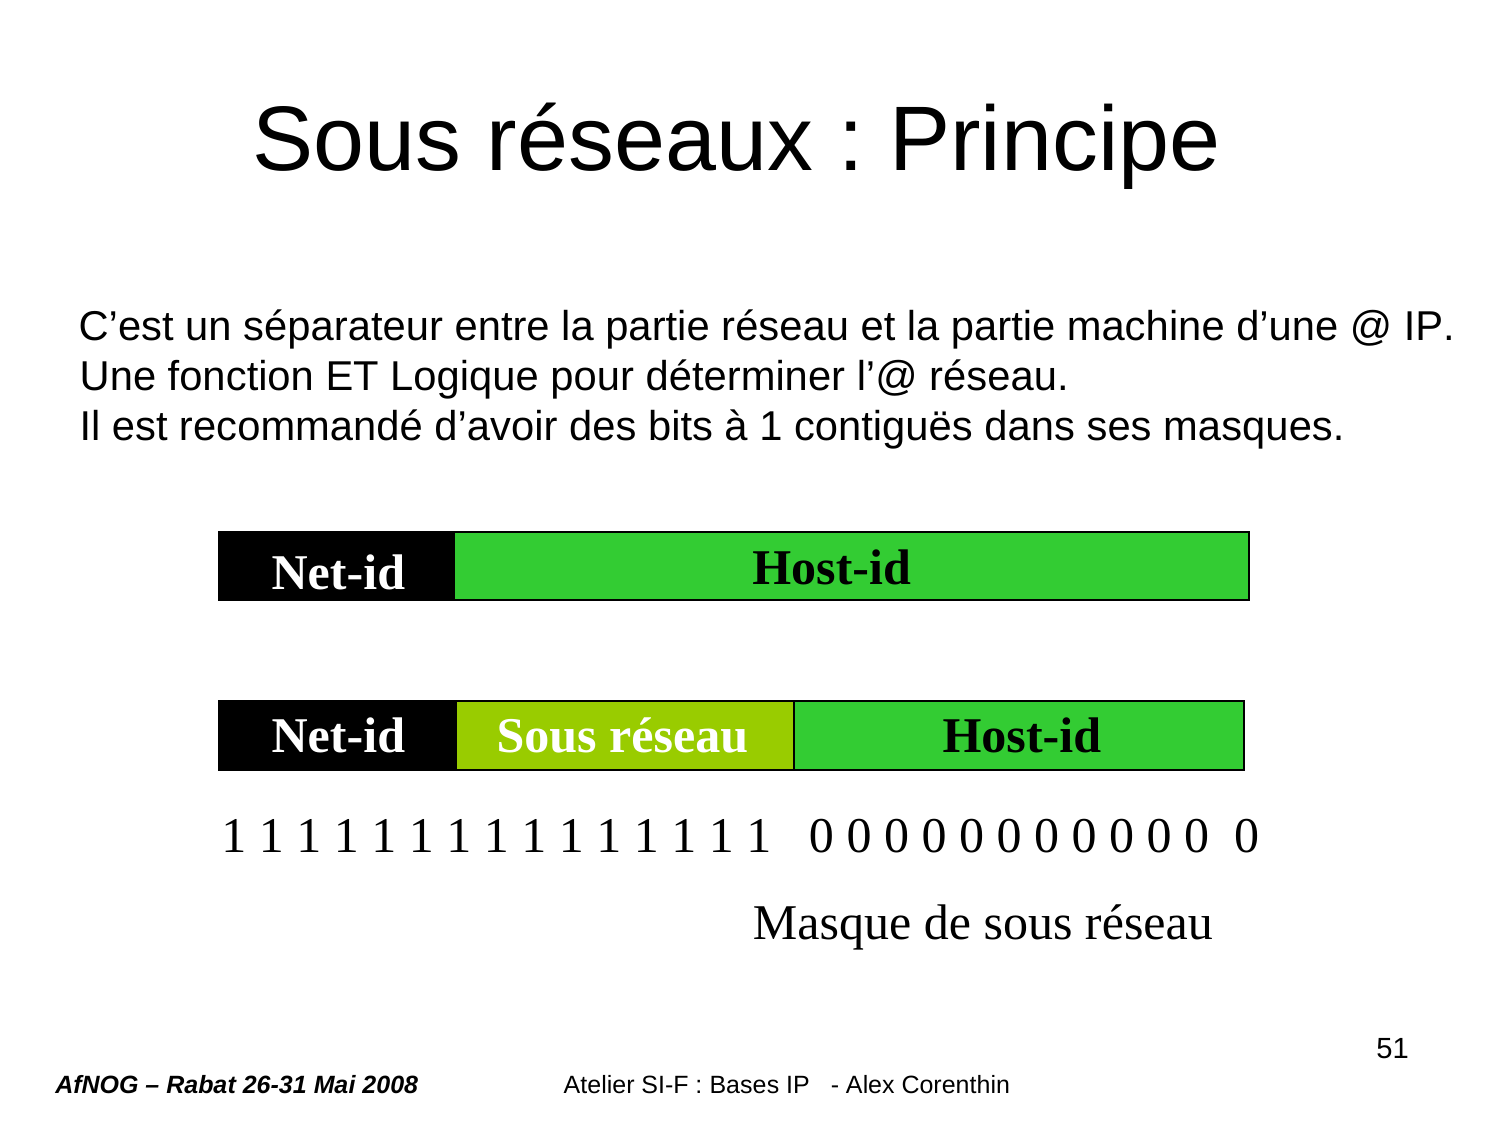

# Sous réseaux : Principe
 C’est un séparateur entre la partie réseau et la partie machine d’une @ IP.
 Une fonction ET Logique pour déterminer l’@ réseau.
 Il est recommandé d’avoir des bits à 1 contiguës dans ses masques.
Host-id
Net-id
Net-id
Sous réseau
Host-id
1 1 1 1 1 1 1 1 1 1 1 1 1 1 1 0 0 0 0 0 0 0 0 0 0 0 0
Masque de sous réseau
51